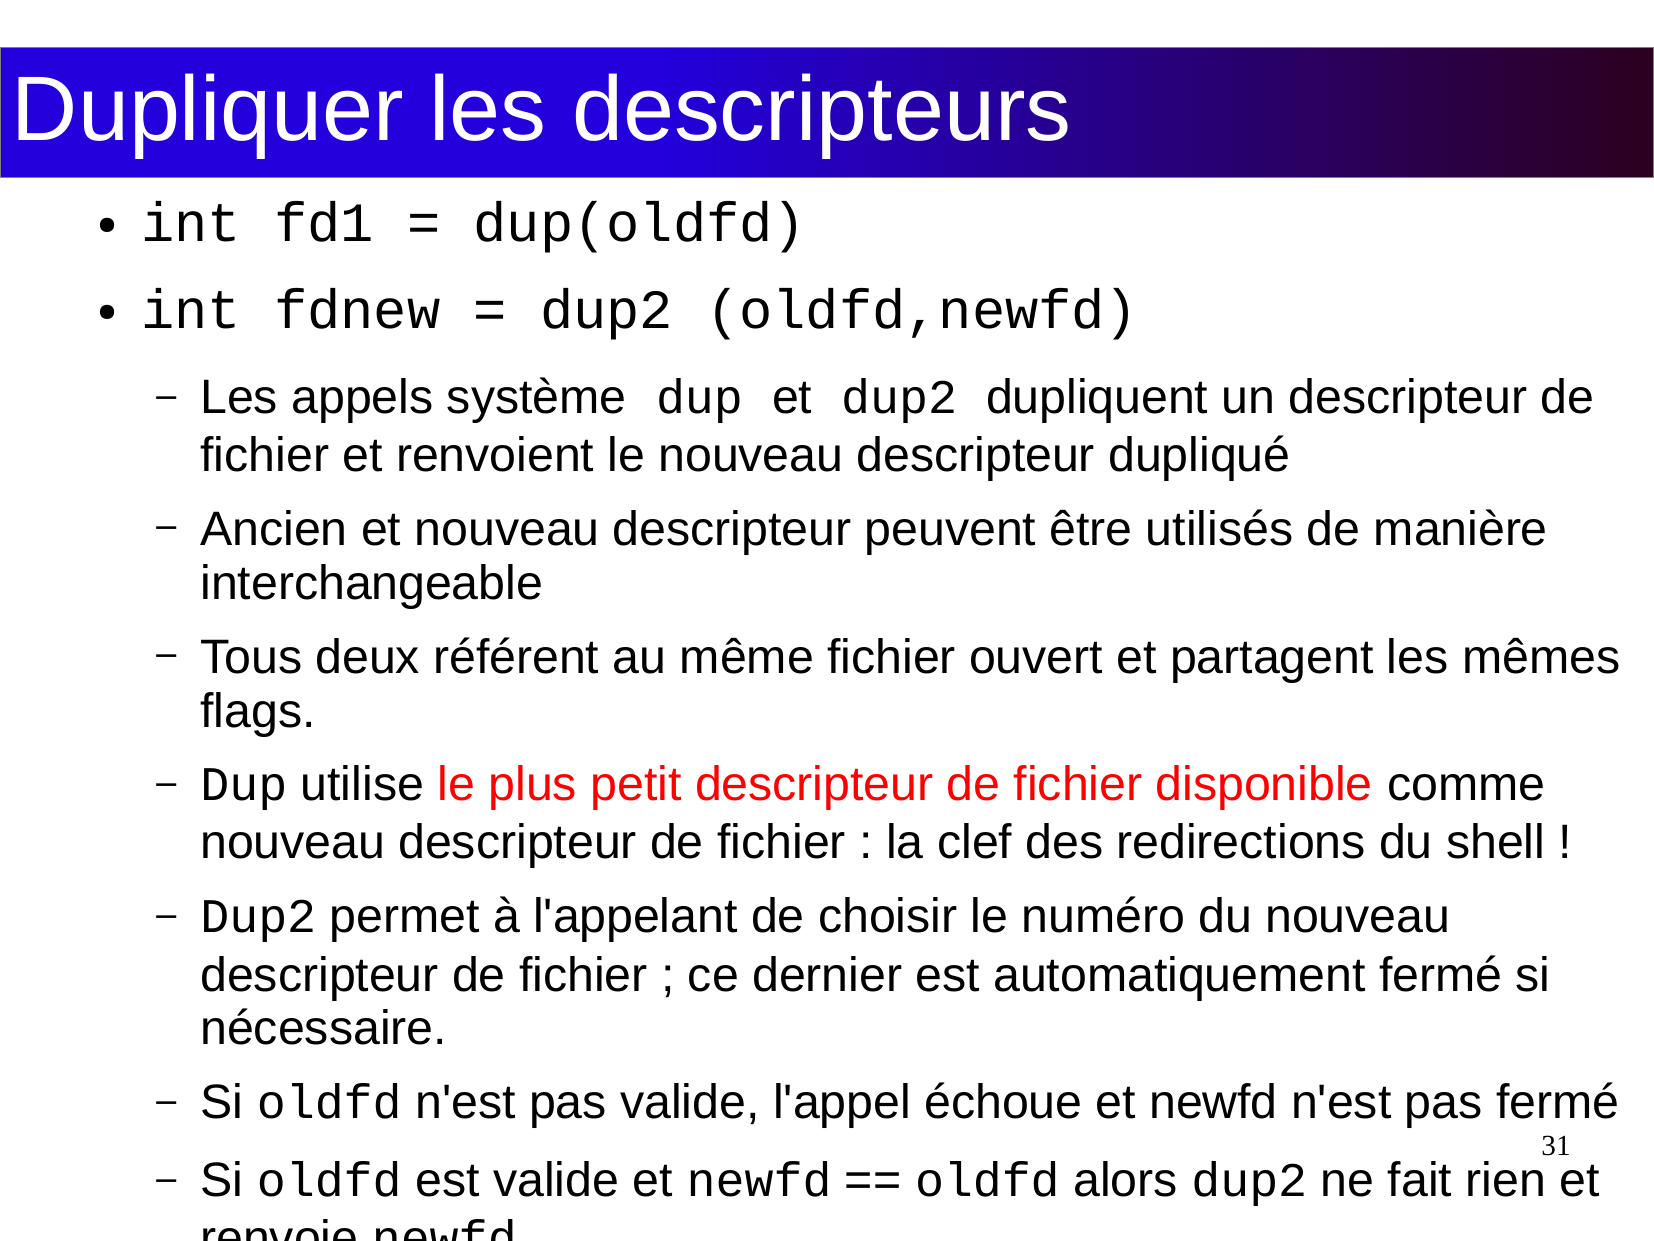

# Dupliquer les descripteurs
int fd1 = dup(oldfd)
int fdnew = dup2 (oldfd,newfd)
Les appels système dup et dup2 dupliquent un descripteur de fichier et renvoient le nouveau descripteur dupliqué
Ancien et nouveau descripteur peuvent être utilisés de manière interchangeable
Tous deux référent au même fichier ouvert et partagent les mêmes flags.
Dup utilise le plus petit descripteur de fichier disponible comme nouveau descripteur de fichier : la clef des redirections du shell !
Dup2 permet à l'appelant de choisir le numéro du nouveau descripteur de fichier ; ce dernier est automatiquement fermé si nécessaire.
Si oldfd n'est pas valide, l'appel échoue et newfd n'est pas fermé
Si oldfd est valide et newfd == oldfd alors dup2 ne fait rien et renvoie newfd
31